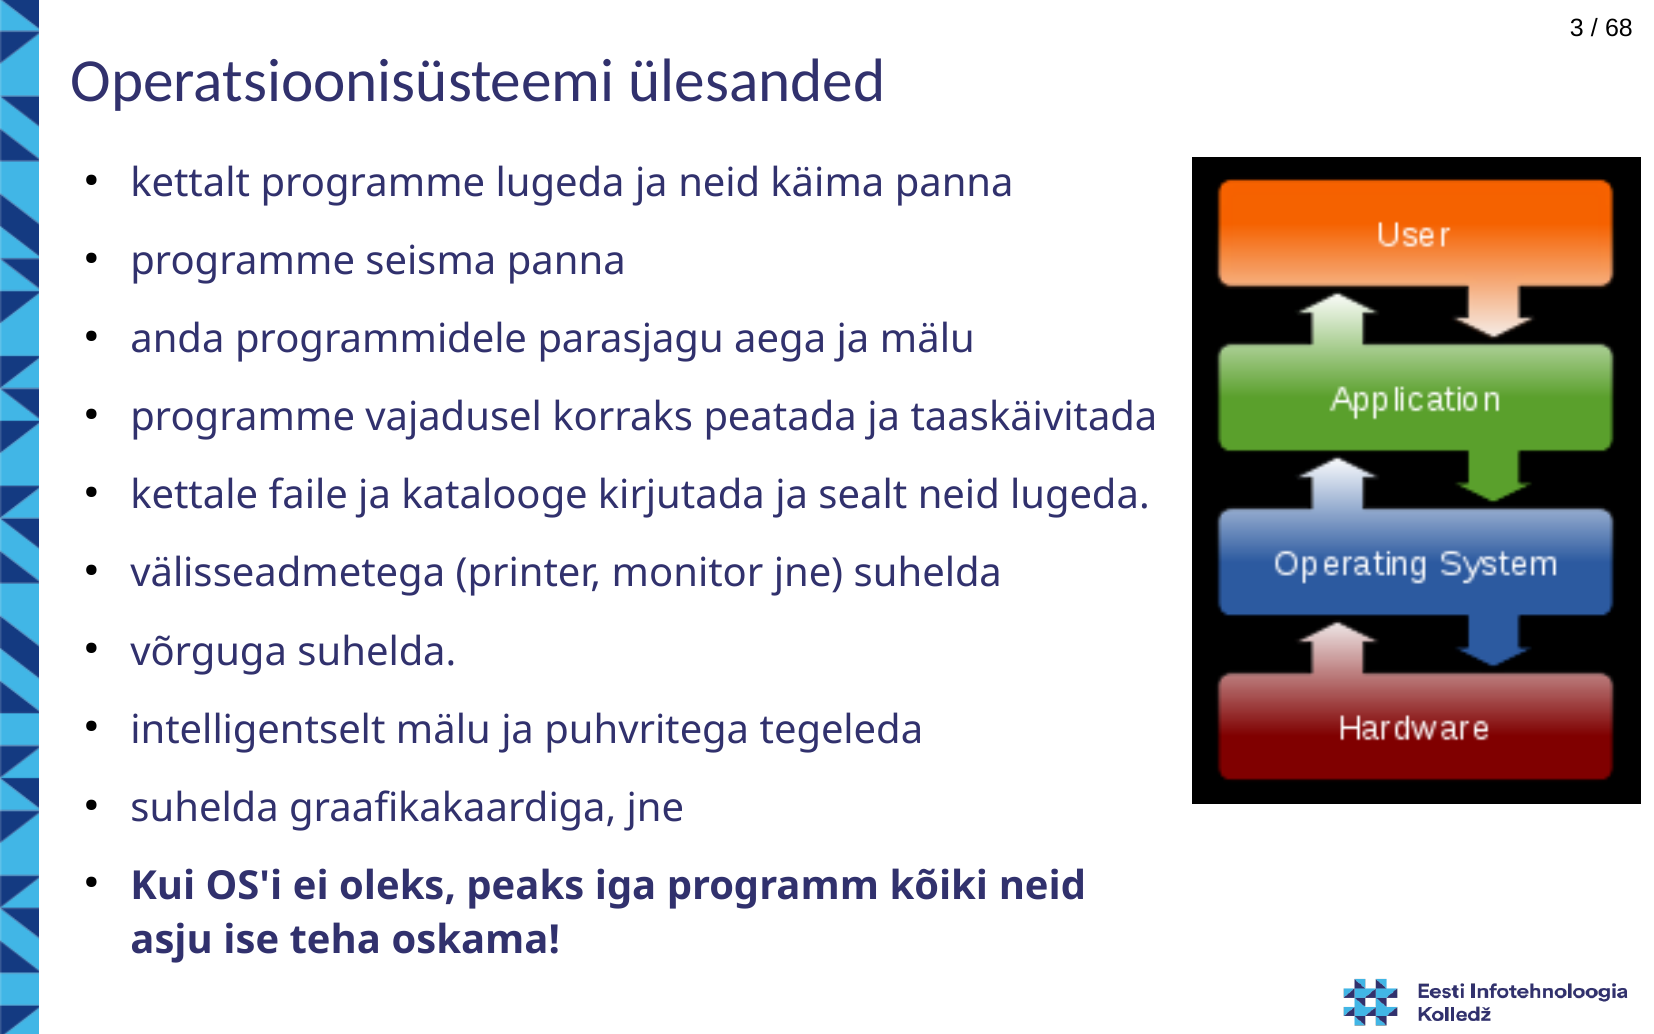

# Operatsioonisüsteemi ülesanded
kettalt programme lugeda ja neid käima panna
programme seisma panna
anda programmidele parasjagu aega ja mälu
programme vajadusel korraks peatada ja taaskäivitada
kettale faile ja katalooge kirjutada ja sealt neid lugeda.
välisseadmetega (printer, monitor jne) suhelda
võrguga suhelda.
intelligentselt mälu ja puhvritega tegeleda
suhelda graafikakaardiga, jne
Kui OS'i ei oleks, peaks iga programm kõiki neid asju ise teha oskama!